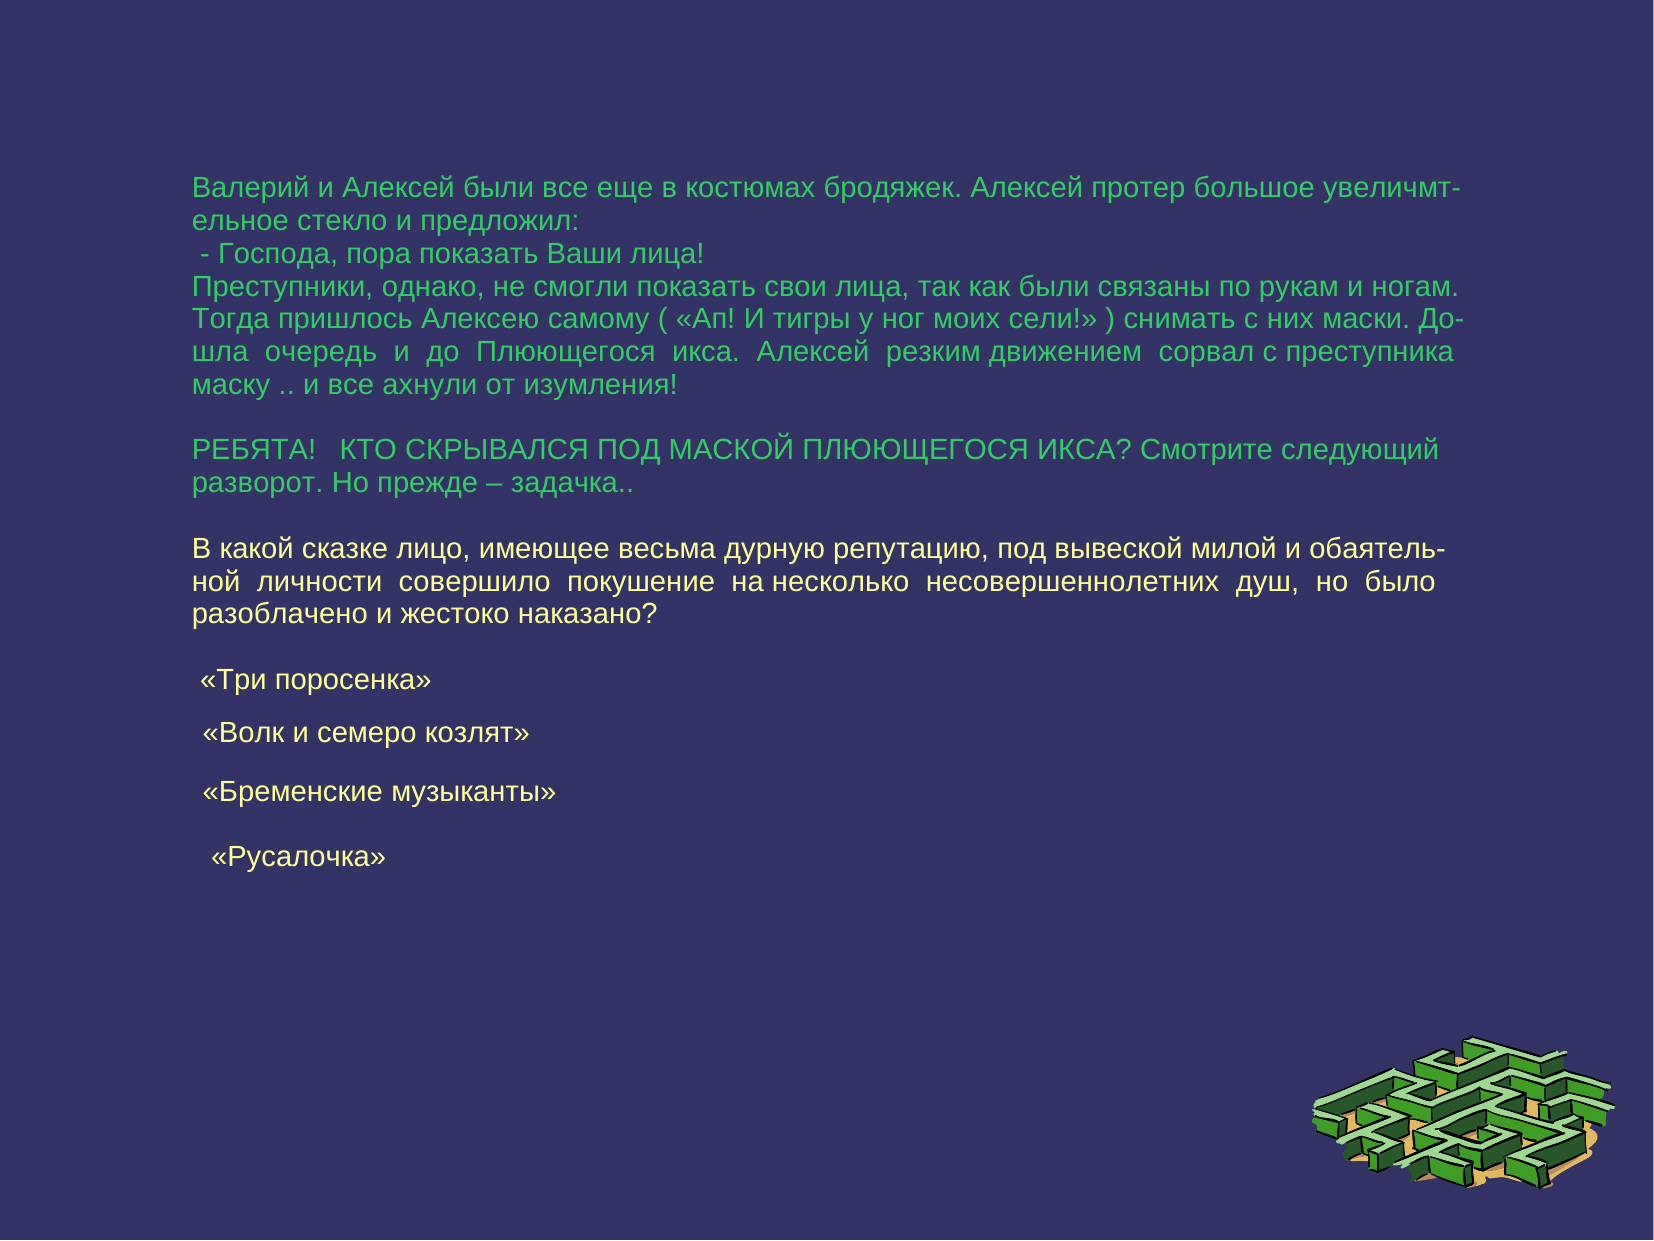

Валерий и Алексей были все еще в костюмах бродяжек. Алексей протер большое увеличмт- ельное стекло и предложил:
 - Господа, пора показать Ваши лица!
Преступники, однако, не смогли показать свои лица, так как были связаны по рукам и ногам.
Тогда пришлось Алексею самому ( «Ап! И тигры у ног моих сели!» ) снимать с них маски. До-
шла очередь и до Плюющегося икса. Алексей резким движением сорвал с преступника
маску .. и все ахнули от изумления!
РЕБЯТА! 	КТО СКРЫВАЛСЯ ПОД МАСКОЙ ПЛЮЮЩЕГОСЯ ИКСА? Смотрите следующий
разворот. Но прежде – задачка..
В какой сказке лицо, имеющее весьма дурную репутацию, под вывеской милой и обаятель-
ной личности совершило покушение на несколько несовершеннолетних душ, но было
разоблачено и жестоко наказано?
 «Три поросенка»
«Волк и семеро козлят»
«Бременские музыканты»
 «Русалочка»